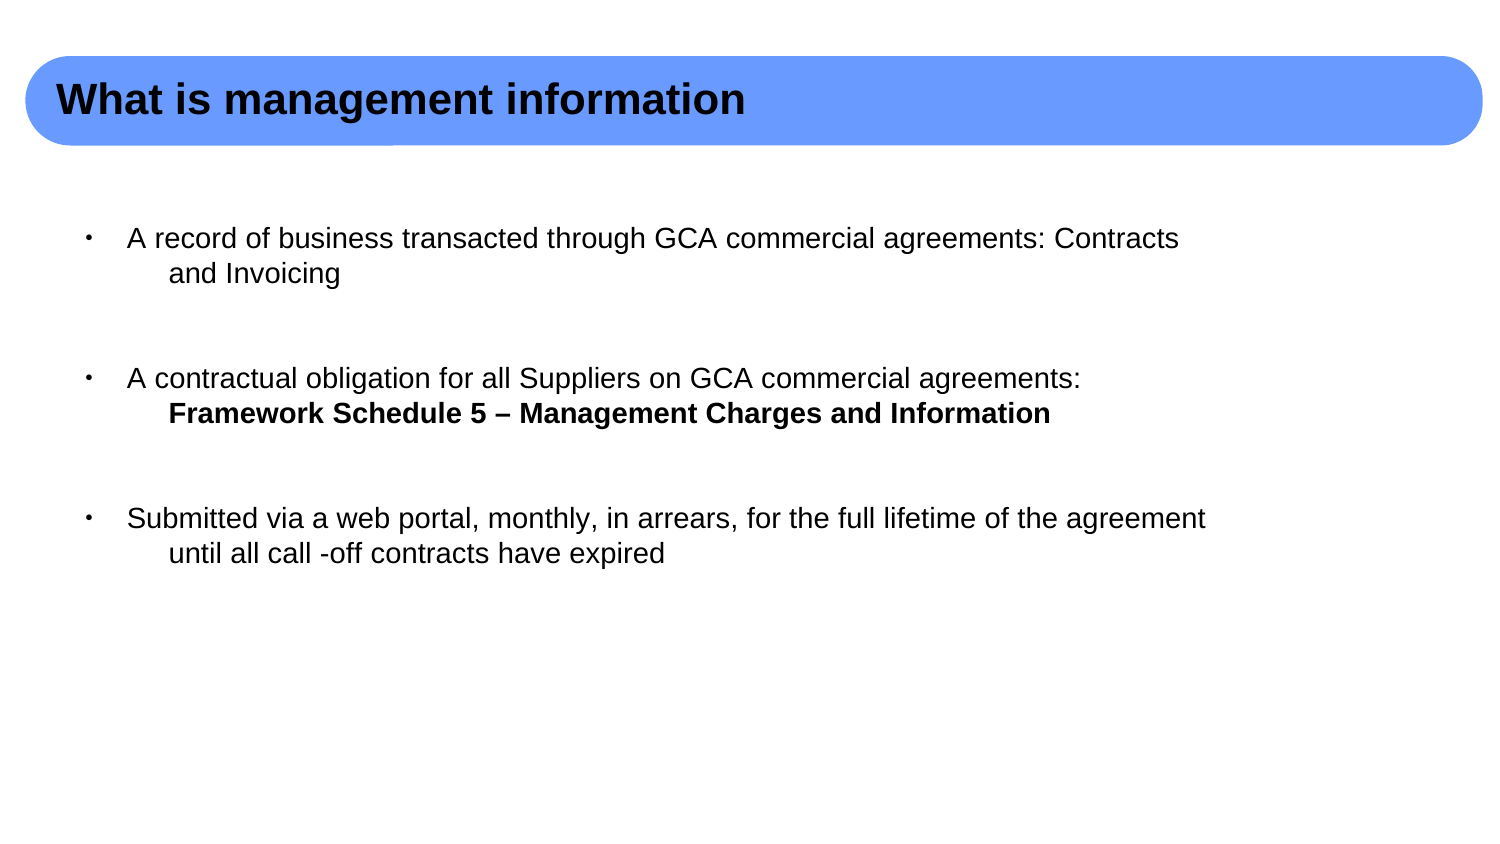

What is management information
# A record of business transacted through GCA commercial agreements: Contracts and Invoicing
A contractual obligation for all Suppliers on GCA commercial agreements:
Framework Schedule 5 – Management Charges and Information
Submitted via a web portal, monthly, in arrears, for the full lifetime of the agreement until all call -off contracts have expired